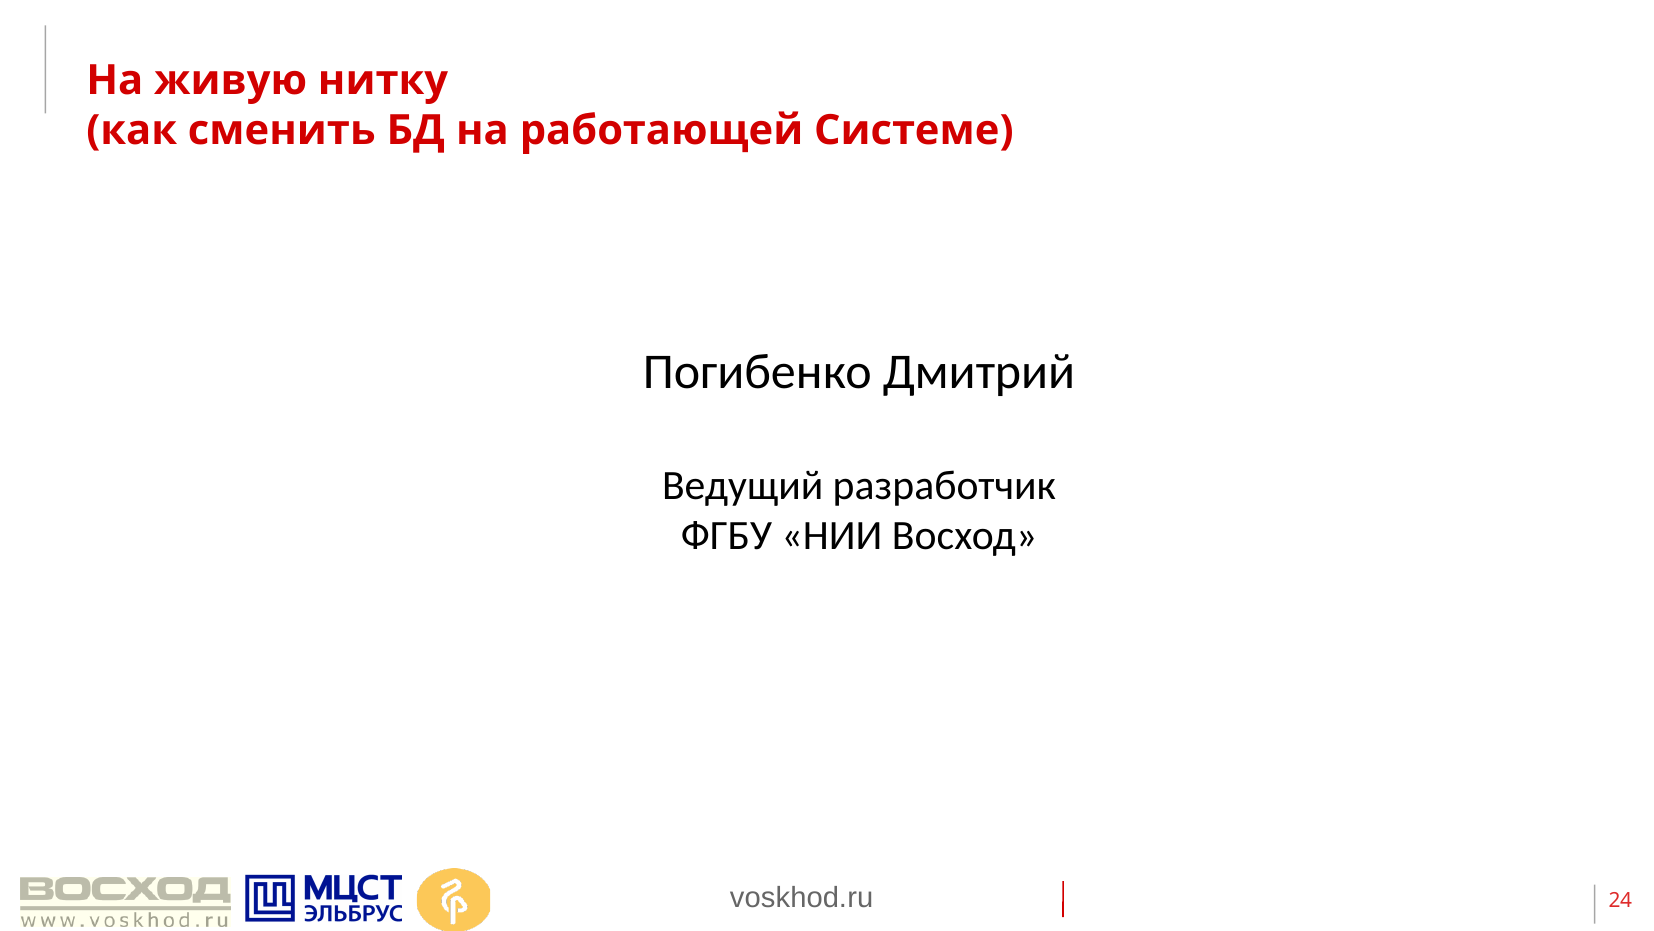

# На живую нитку (как сменить БД на работающей Системе)
Погибенко Дмитрий
Ведущий разработчик
ФГБУ «НИИ Восход»